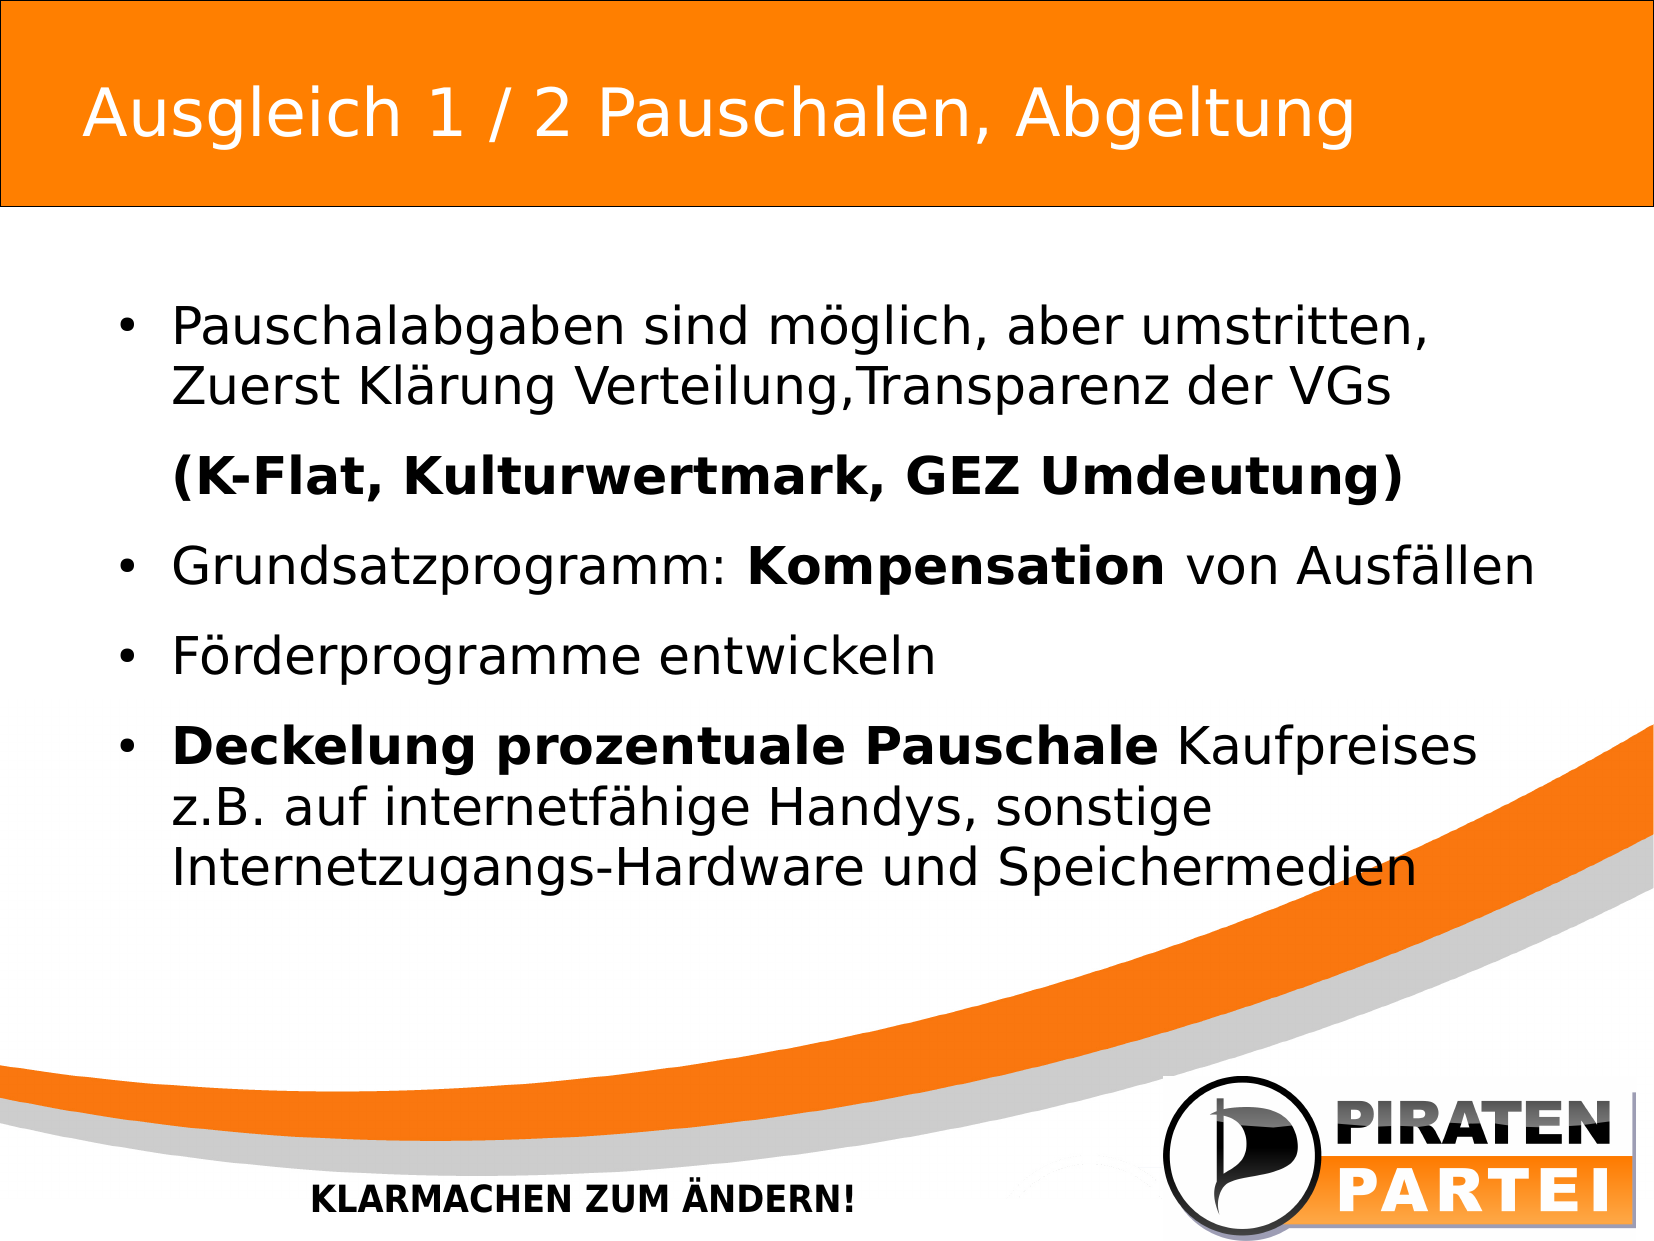

# Ausgleich 1 / 2 Pauschalen, Abgeltung
Pauschalabgaben sind möglich, aber umstritten, Zuerst Klärung Verteilung,Transparenz der VGs
(K-Flat, Kulturwertmark, GEZ Umdeutung)
Grundsatzprogramm: Kompensation von Ausfällen
Förderprogramme entwickeln
Deckelung prozentuale Pauschale Kaufpreises z.B. auf internetfähige Handys, sonstige Internetzugangs-Hardware und Speichermedien